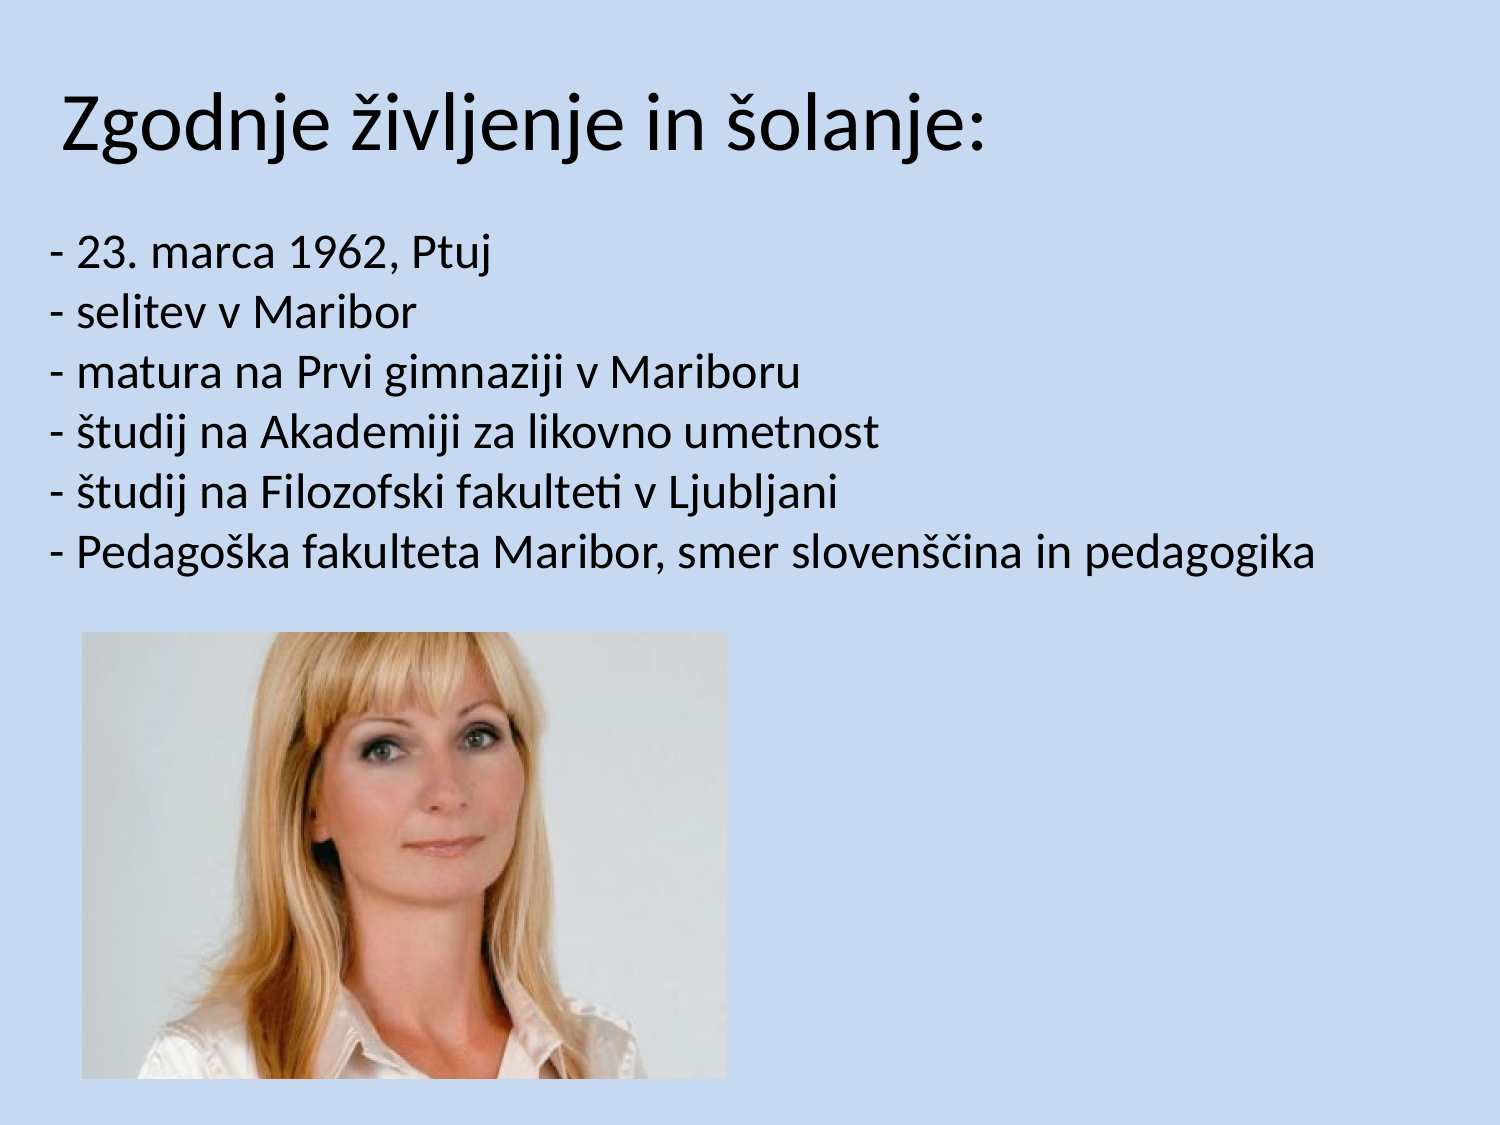

# Zgodnje življenje in šolanje:
- 23. marca 1962, Ptuj
- selitev v Maribor
- matura na Prvi gimnaziji v Mariboru
- študij na Akademiji za likovno umetnost
- študij na Filozofski fakulteti v Ljubljani
- Pedagoška fakulteta Maribor, smer slovenščina in pedagogika